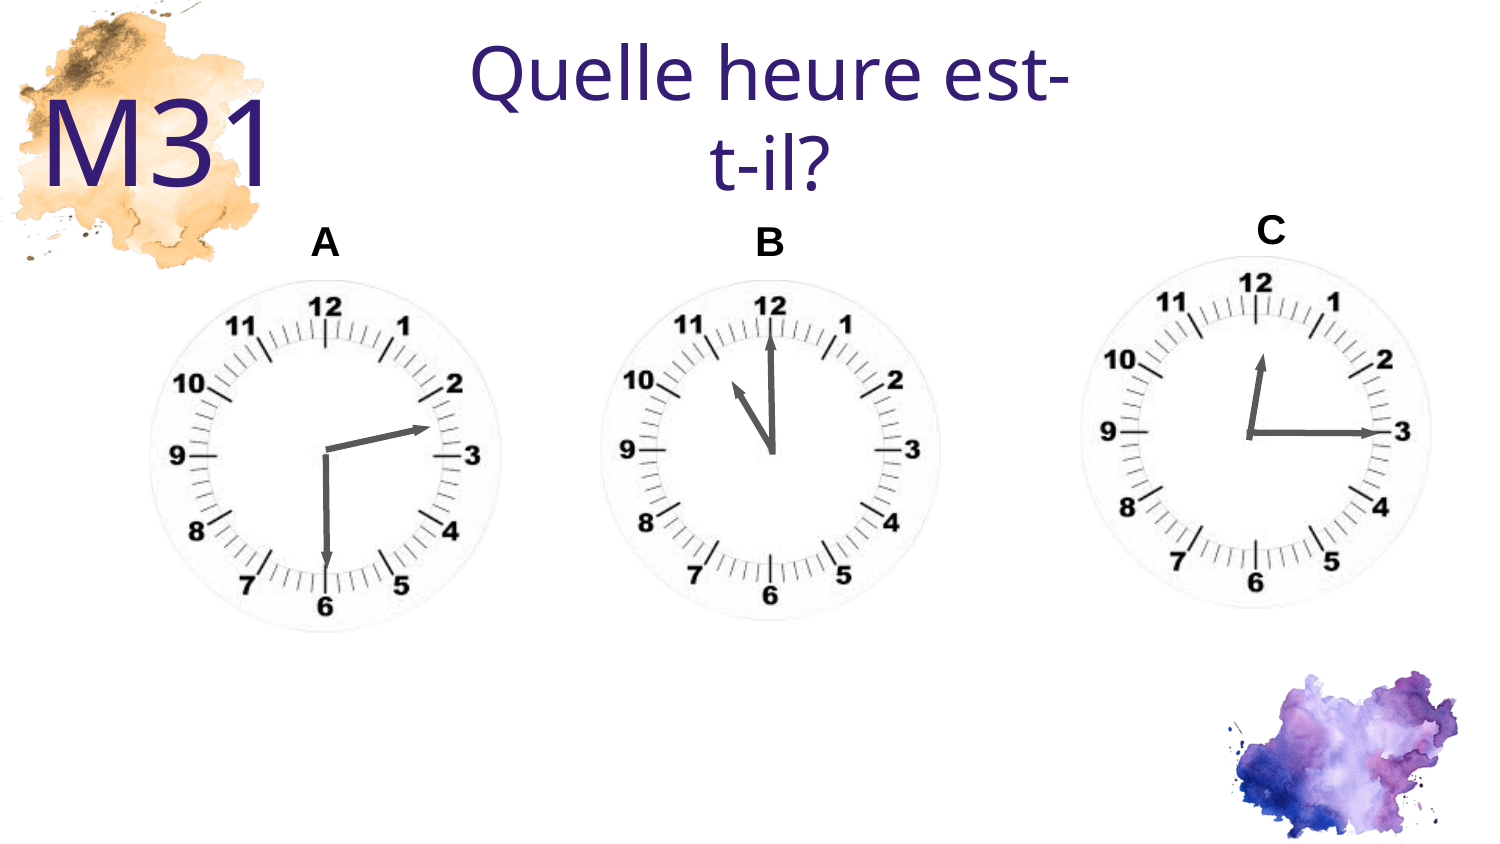

Quelle heure est-t-il?
M31
C
A
B